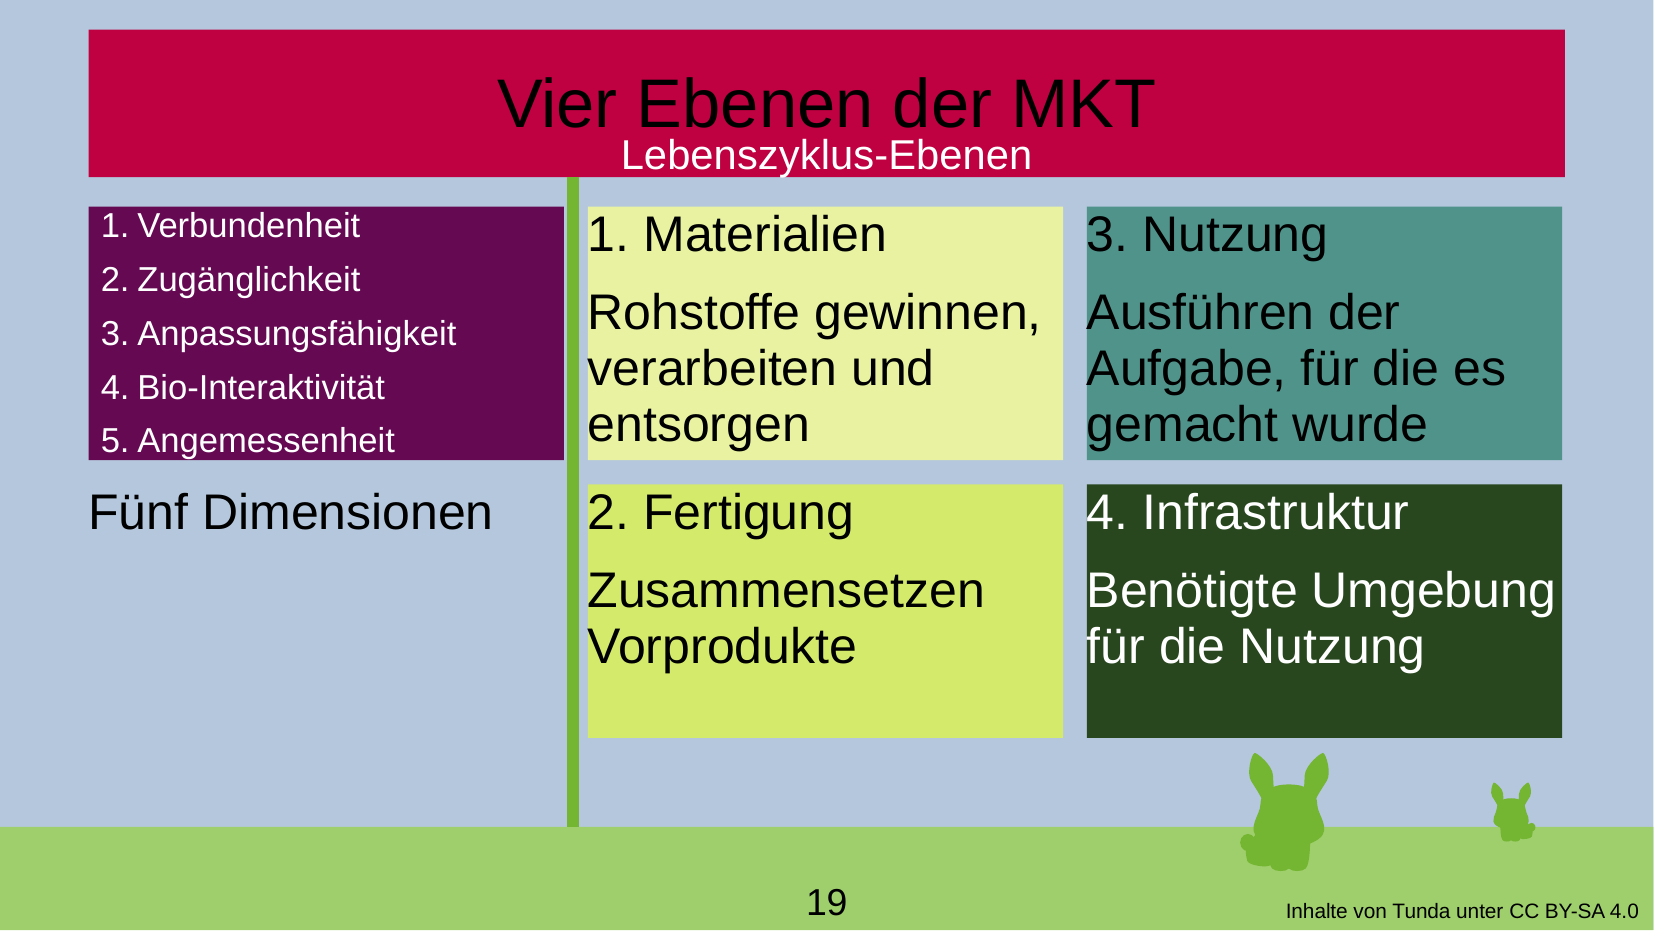

# Vier Ebenen der MKT
Lebenszyklus-Ebenen
Verbundenheit
Zugänglichkeit
Anpassungsfähigkeit
Bio-Interaktivität
Angemessenheit
1. Materialien
Rohstoffe gewinnen, verarbeiten und entsorgen
3. Nutzung
Ausführen der Aufgabe, für die es gemacht wurde
Fünf Dimensionen
2. Fertigung
Zusammensetzen Vorprodukte
4. Infrastruktur
Benötigte Umgebung für die Nutzung
Inhalte von Tunda unter CC BY-SA 4.0